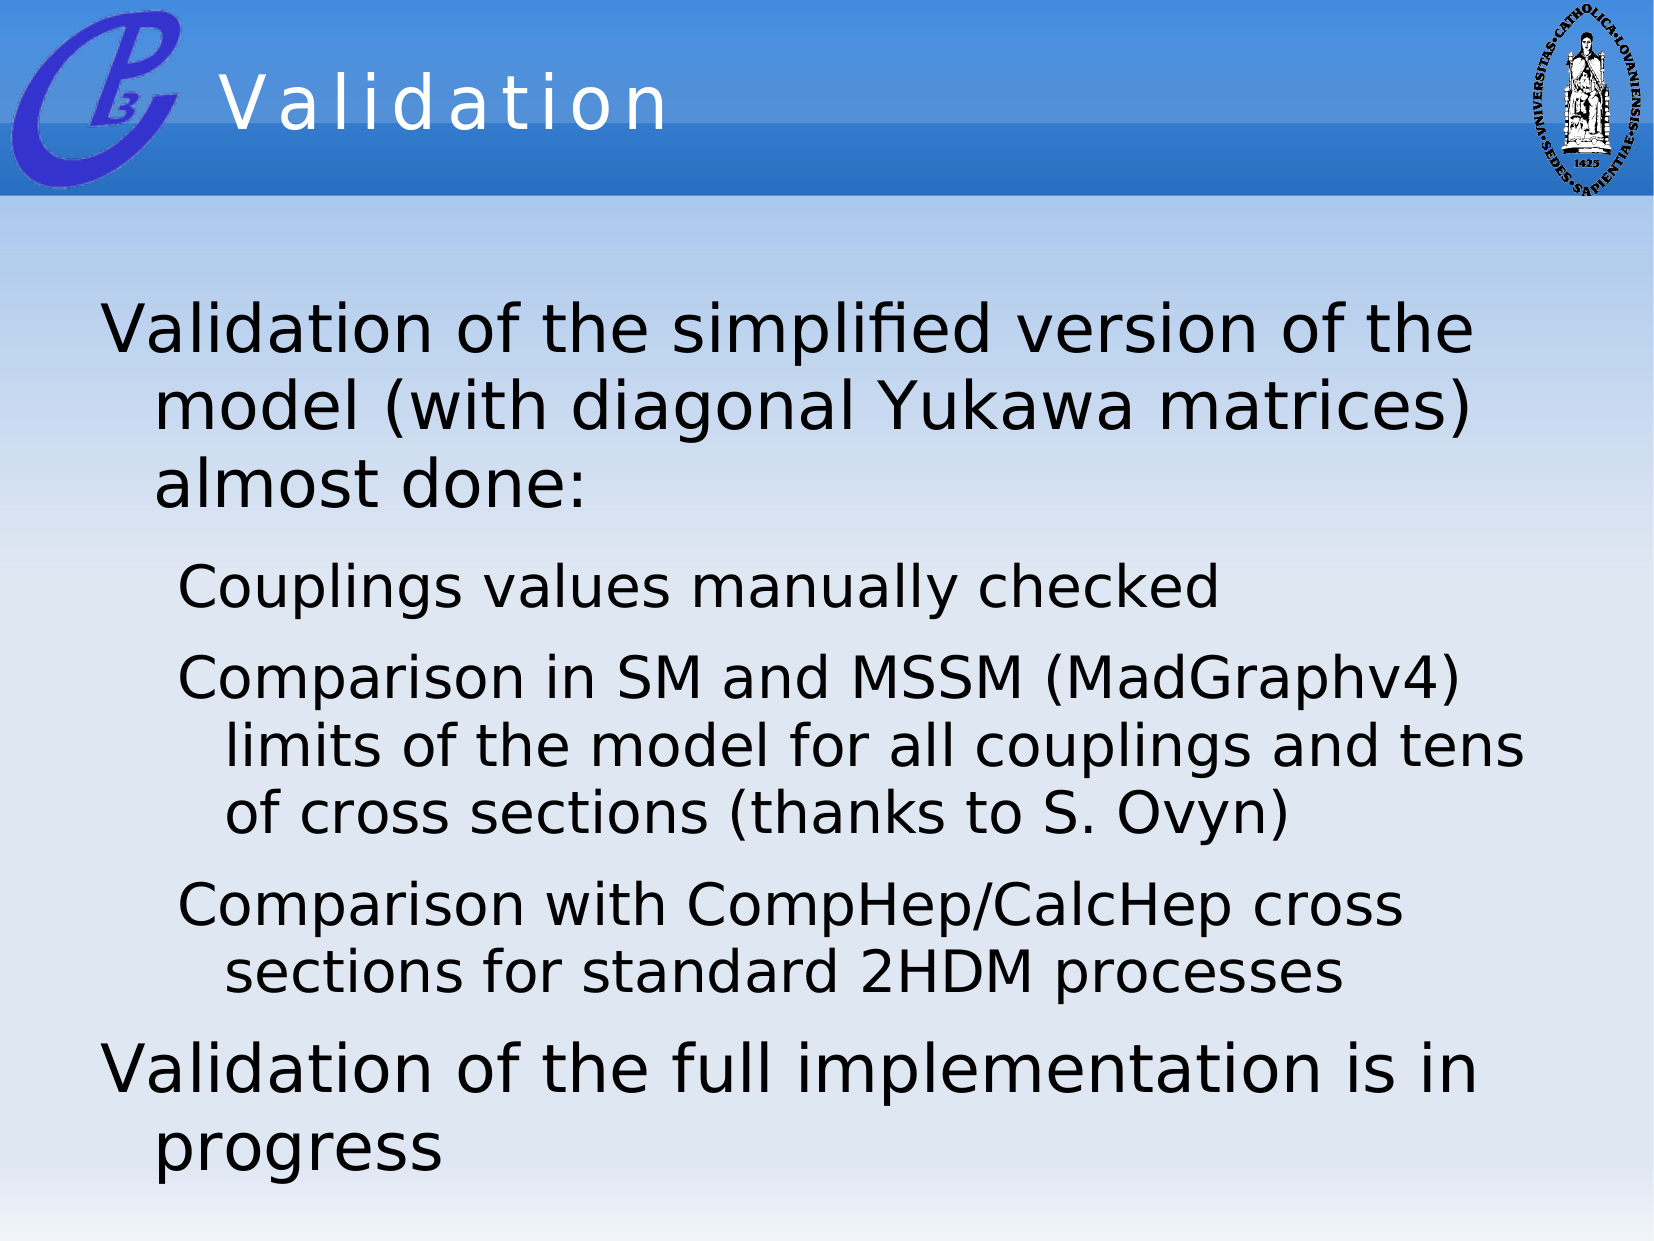

# Validation
Validation of the simplified version of the model (with diagonal Yukawa matrices) almost done:
Couplings values manually checked
Comparison in SM and MSSM (MadGraphv4) limits of the model for all couplings and tens of cross sections (thanks to S. Ovyn)
Comparison with CompHep/CalcHep cross sections for standard 2HDM processes
Validation of the full implementation is in progress